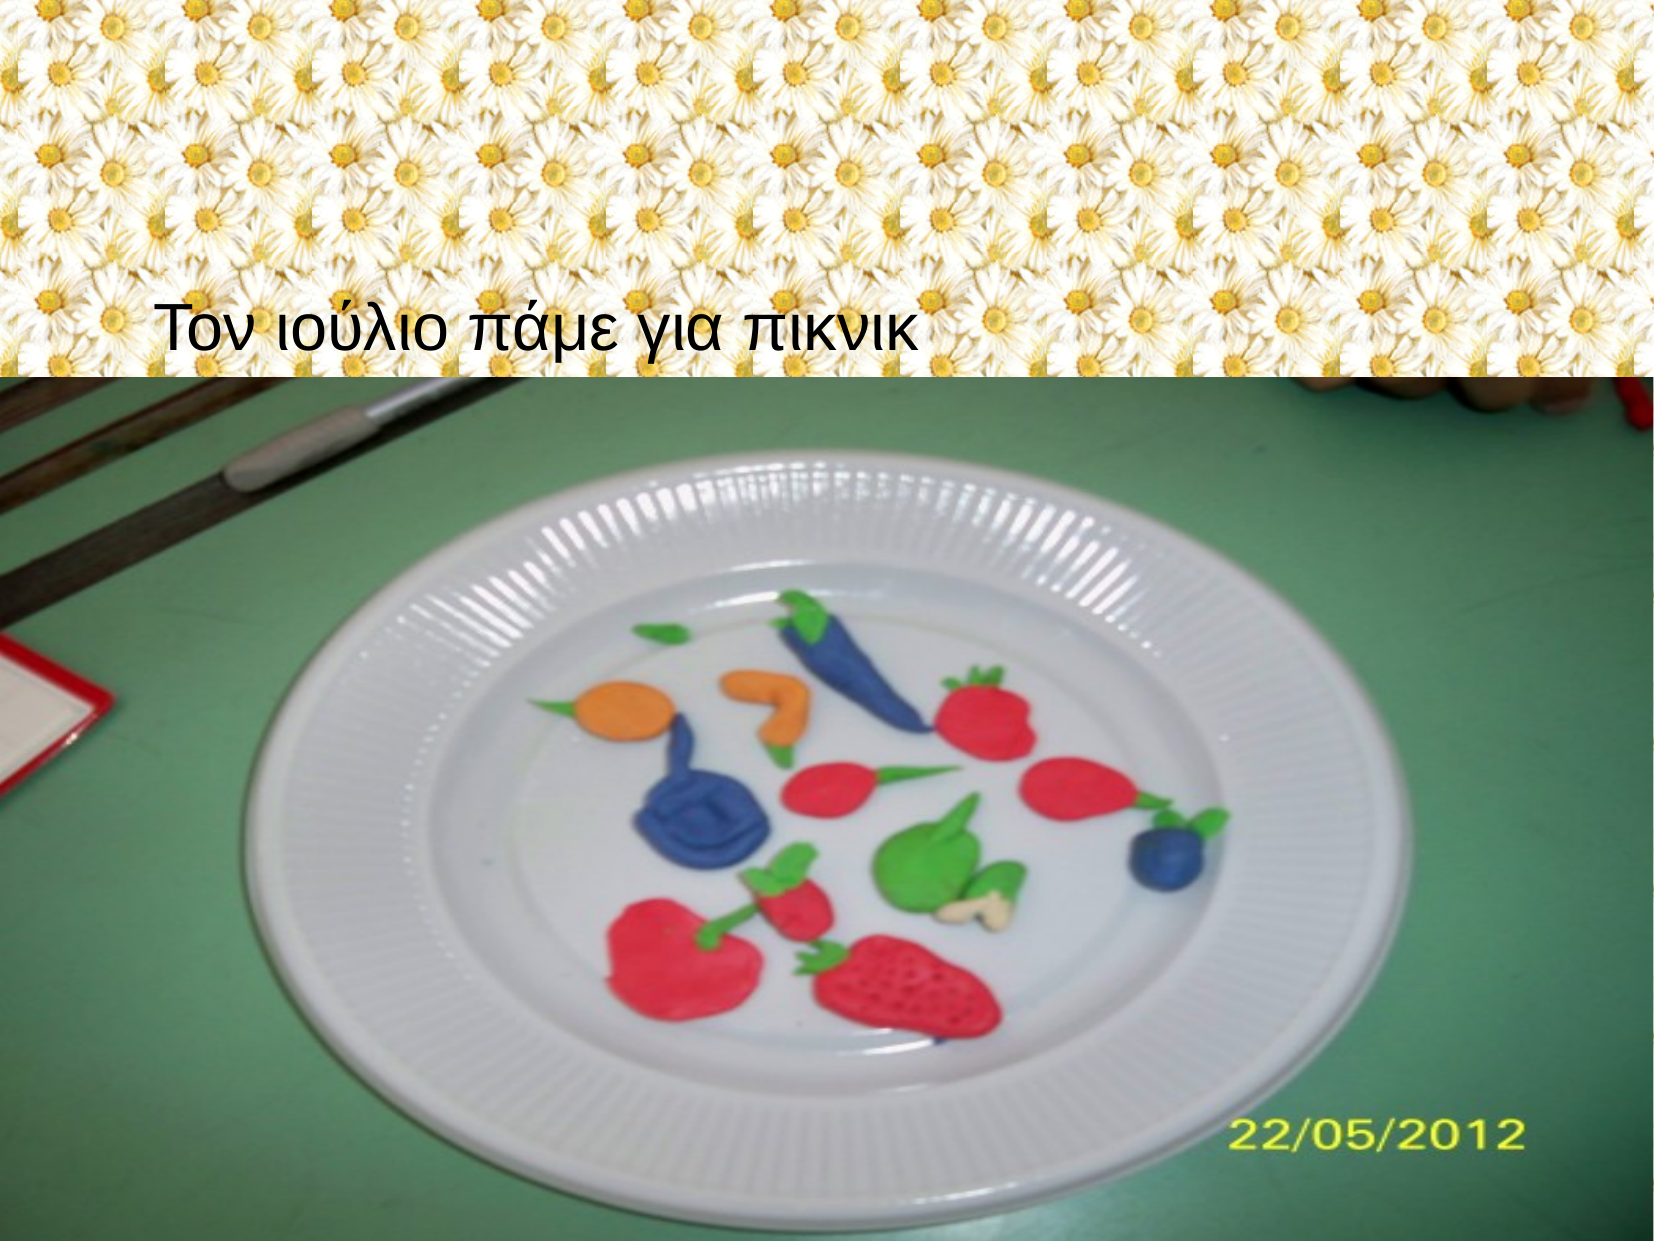

# ΙΟΥΛΙΟΣ
Τον ιούλιο πάμε για πικνικ